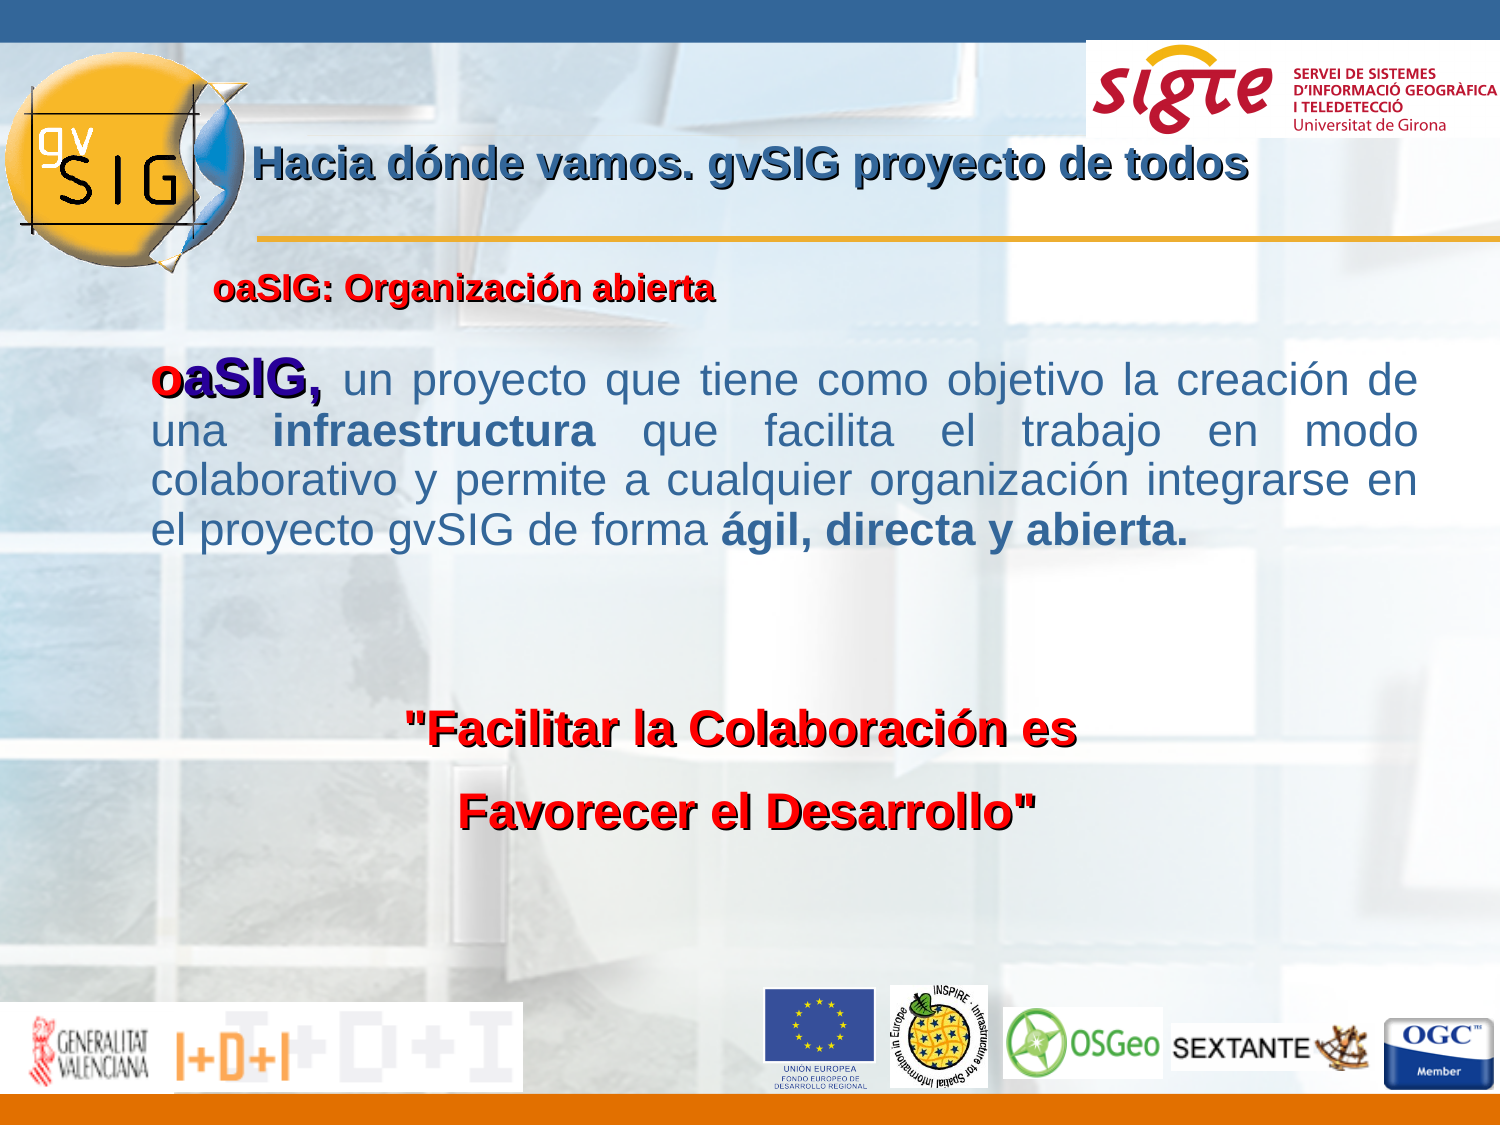

Hacia dónde vamos. gvSIG proyecto de todos
oaSIG: Organización abierta
oaSIG, un proyecto que tiene como objetivo la creación de una infraestructura que facilita el trabajo en modo colaborativo y permite a cualquier organización integrarse en el proyecto gvSIG de forma ágil, directa y abierta.
"Facilitar la Colaboración es
Favorecer el Desarrollo"